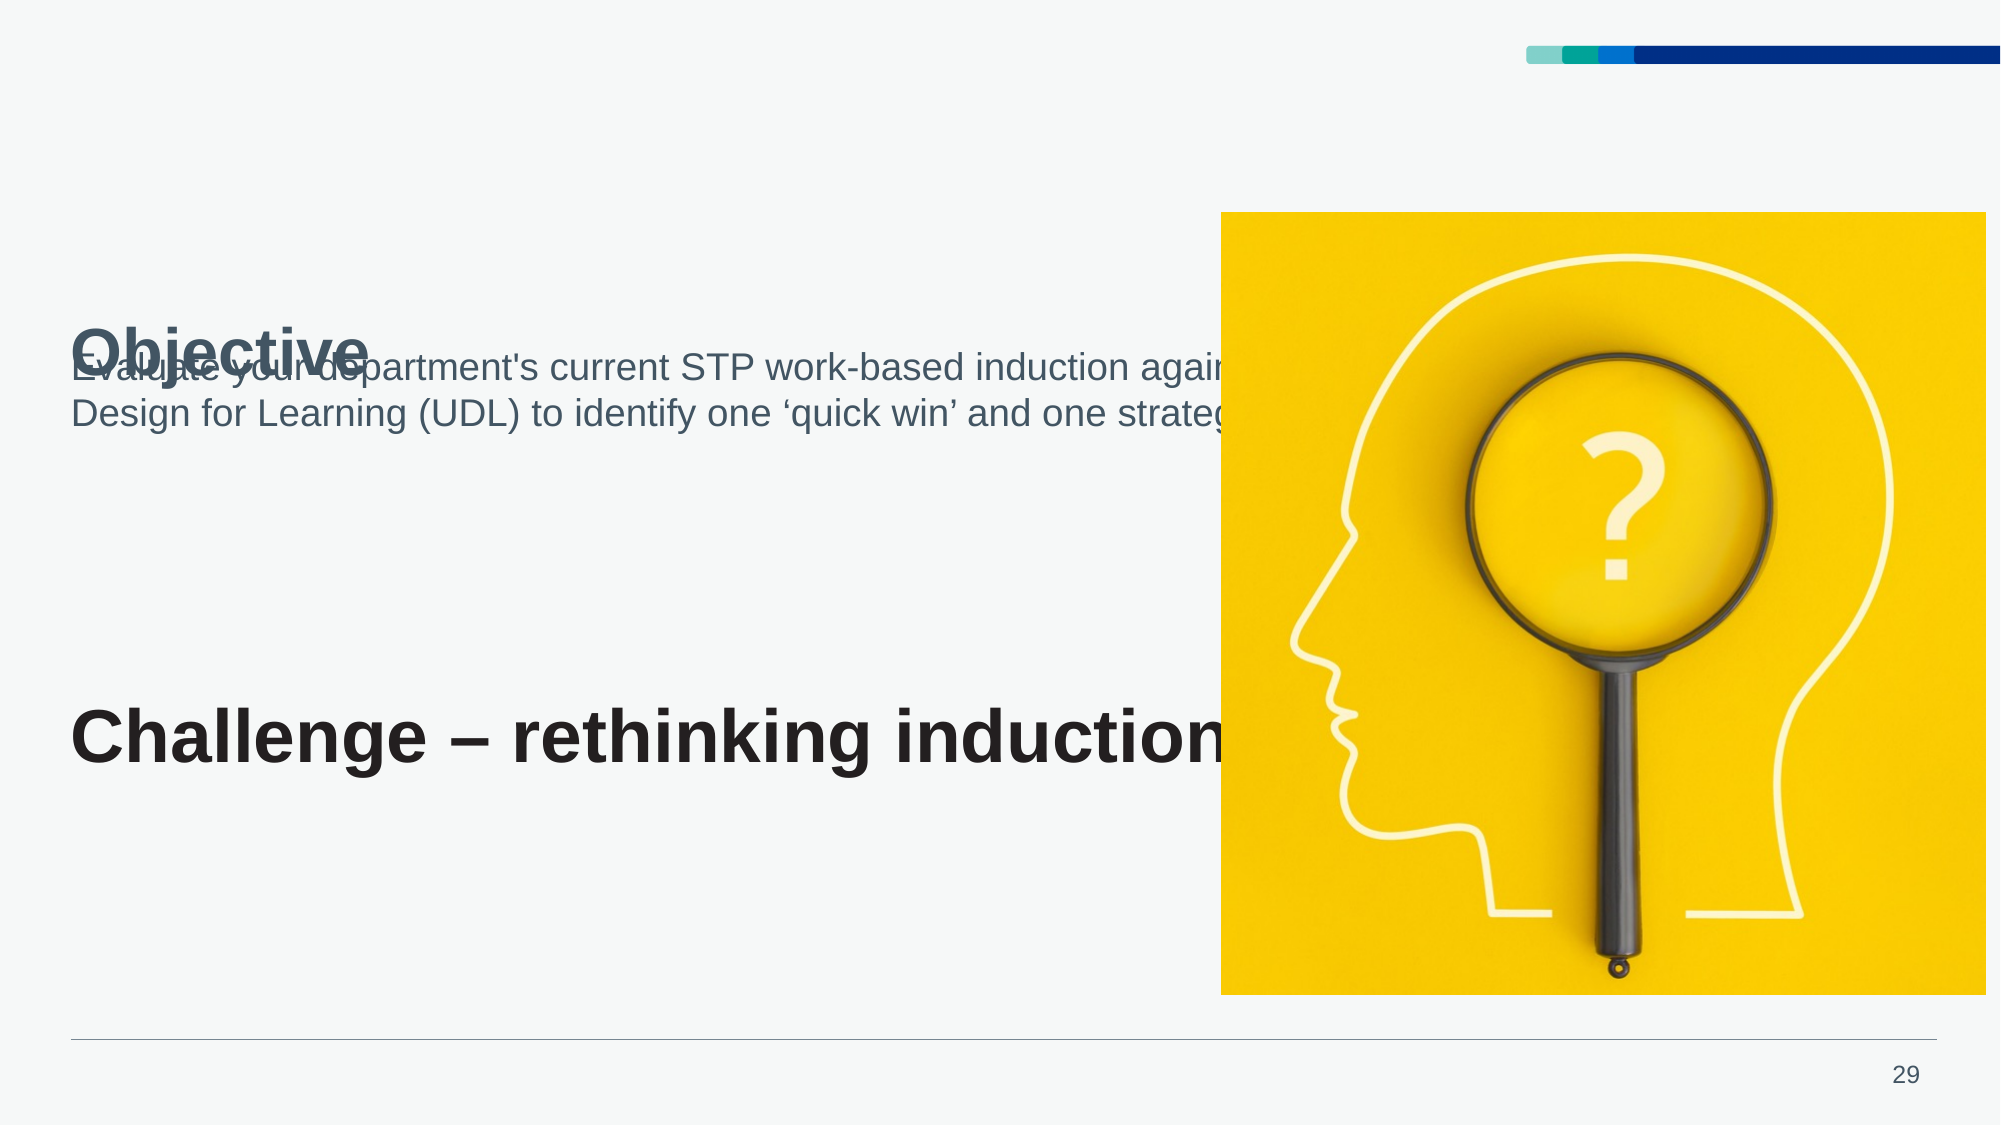

# Objective
Evaluate your department's current STP work-based induction against the three pillars of Universal Design for Learning (UDL) to identify one ‘quick win’ and one strategic improvement for your next trainee.
Challenge – rethinking induction